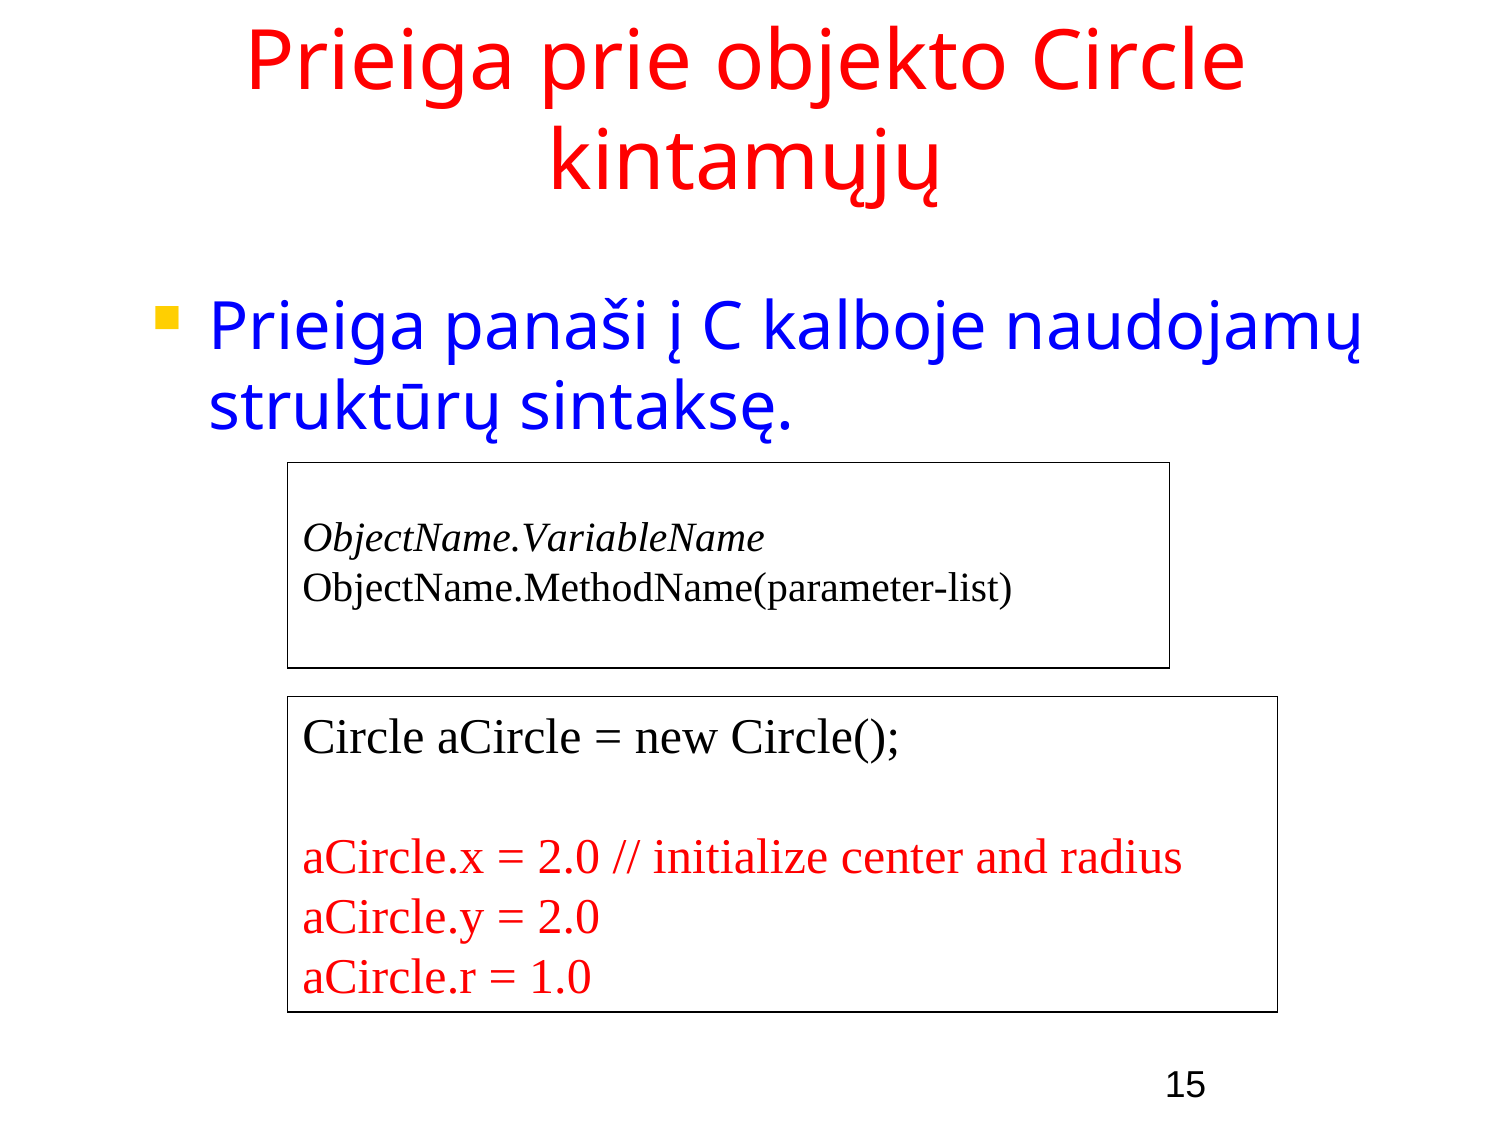

# Prieiga prie objekto Circle kintamųjų
Prieiga panaši į C kalboje naudojamų struktūrų sintaksę.
ObjectName.VariableName
ObjectName.MethodName(parameter-list)
Circle aCircle = new Circle();
aCircle.x = 2.0 // initialize center and radius
aCircle.y = 2.0
aCircle.r = 1.0
15